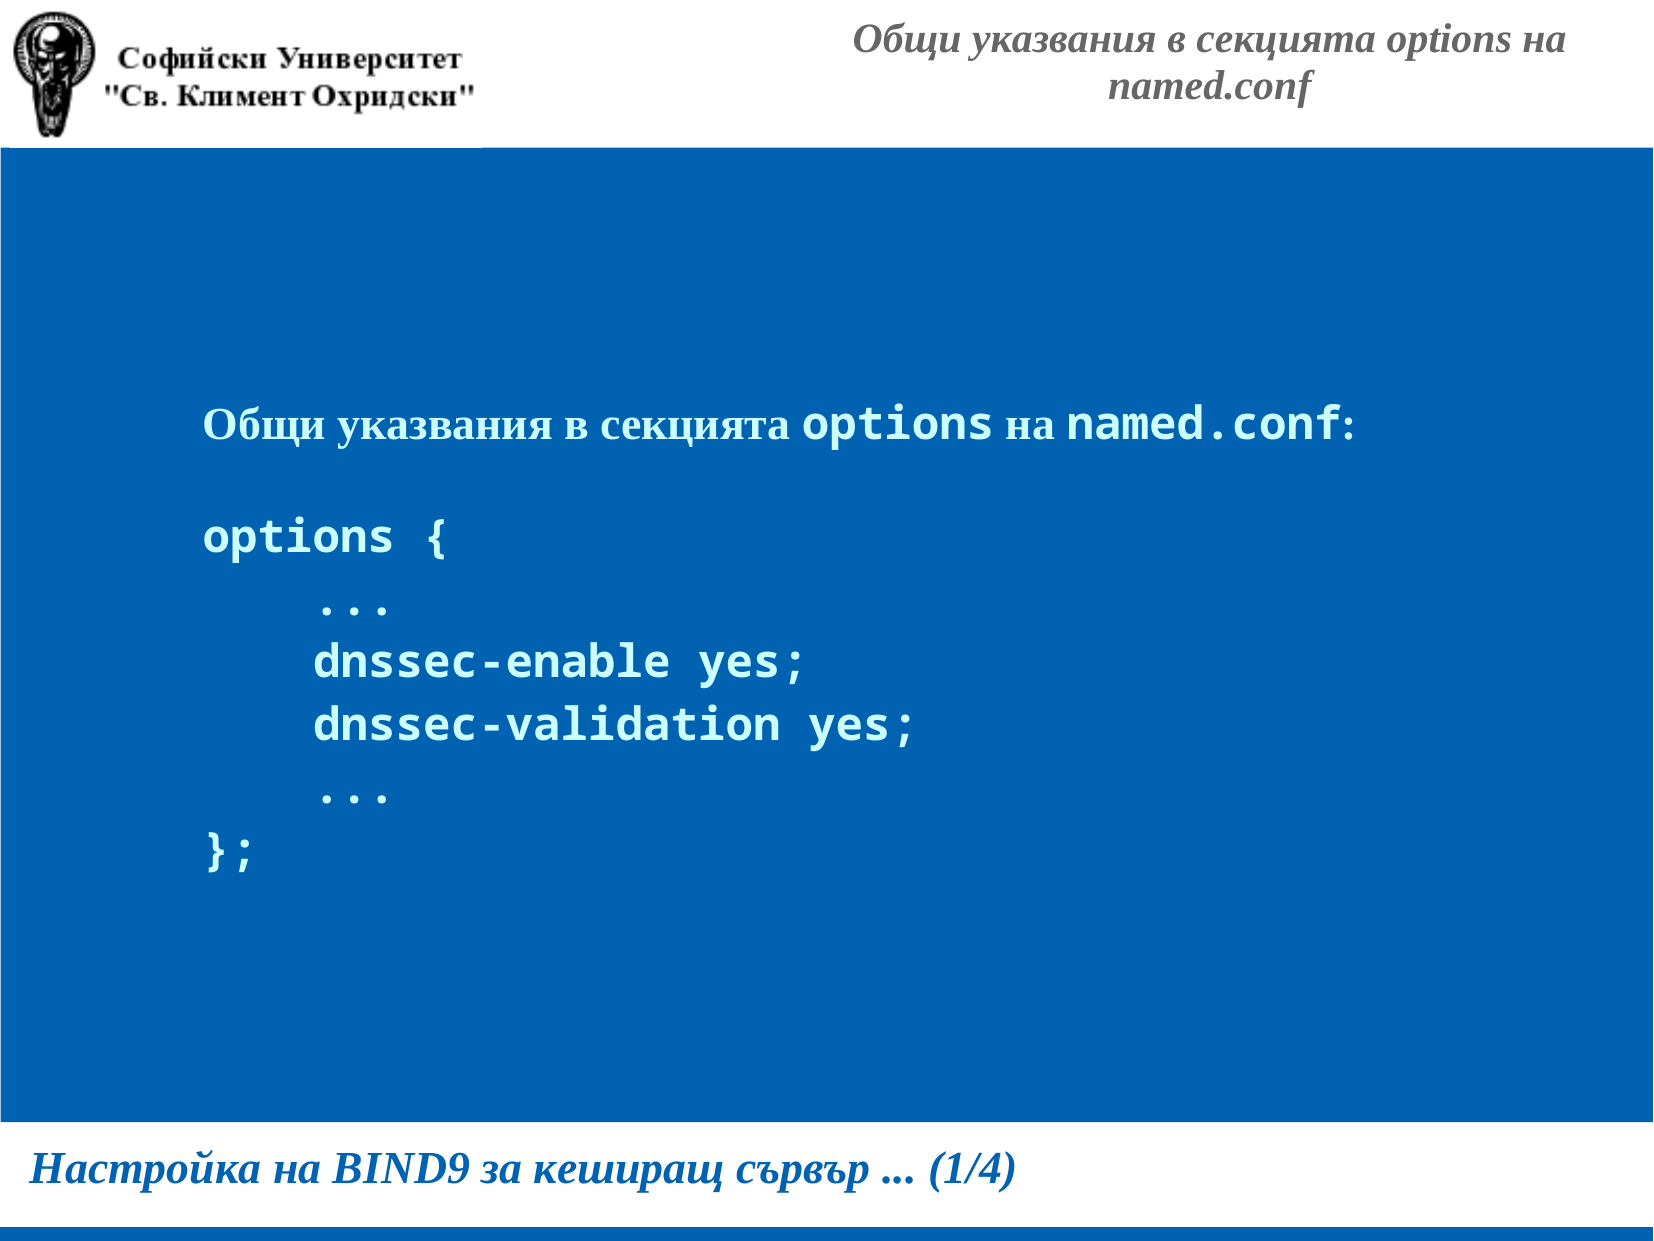

# Общи указвания в секцията options на named.conf
Общи указвания в секцията options на named.conf:
options {
	...
	dnssec-enable yes;
	dnssec-validation yes;
	...
};
Настройка на BIND9 за кеширащ сървър ... (1/4)